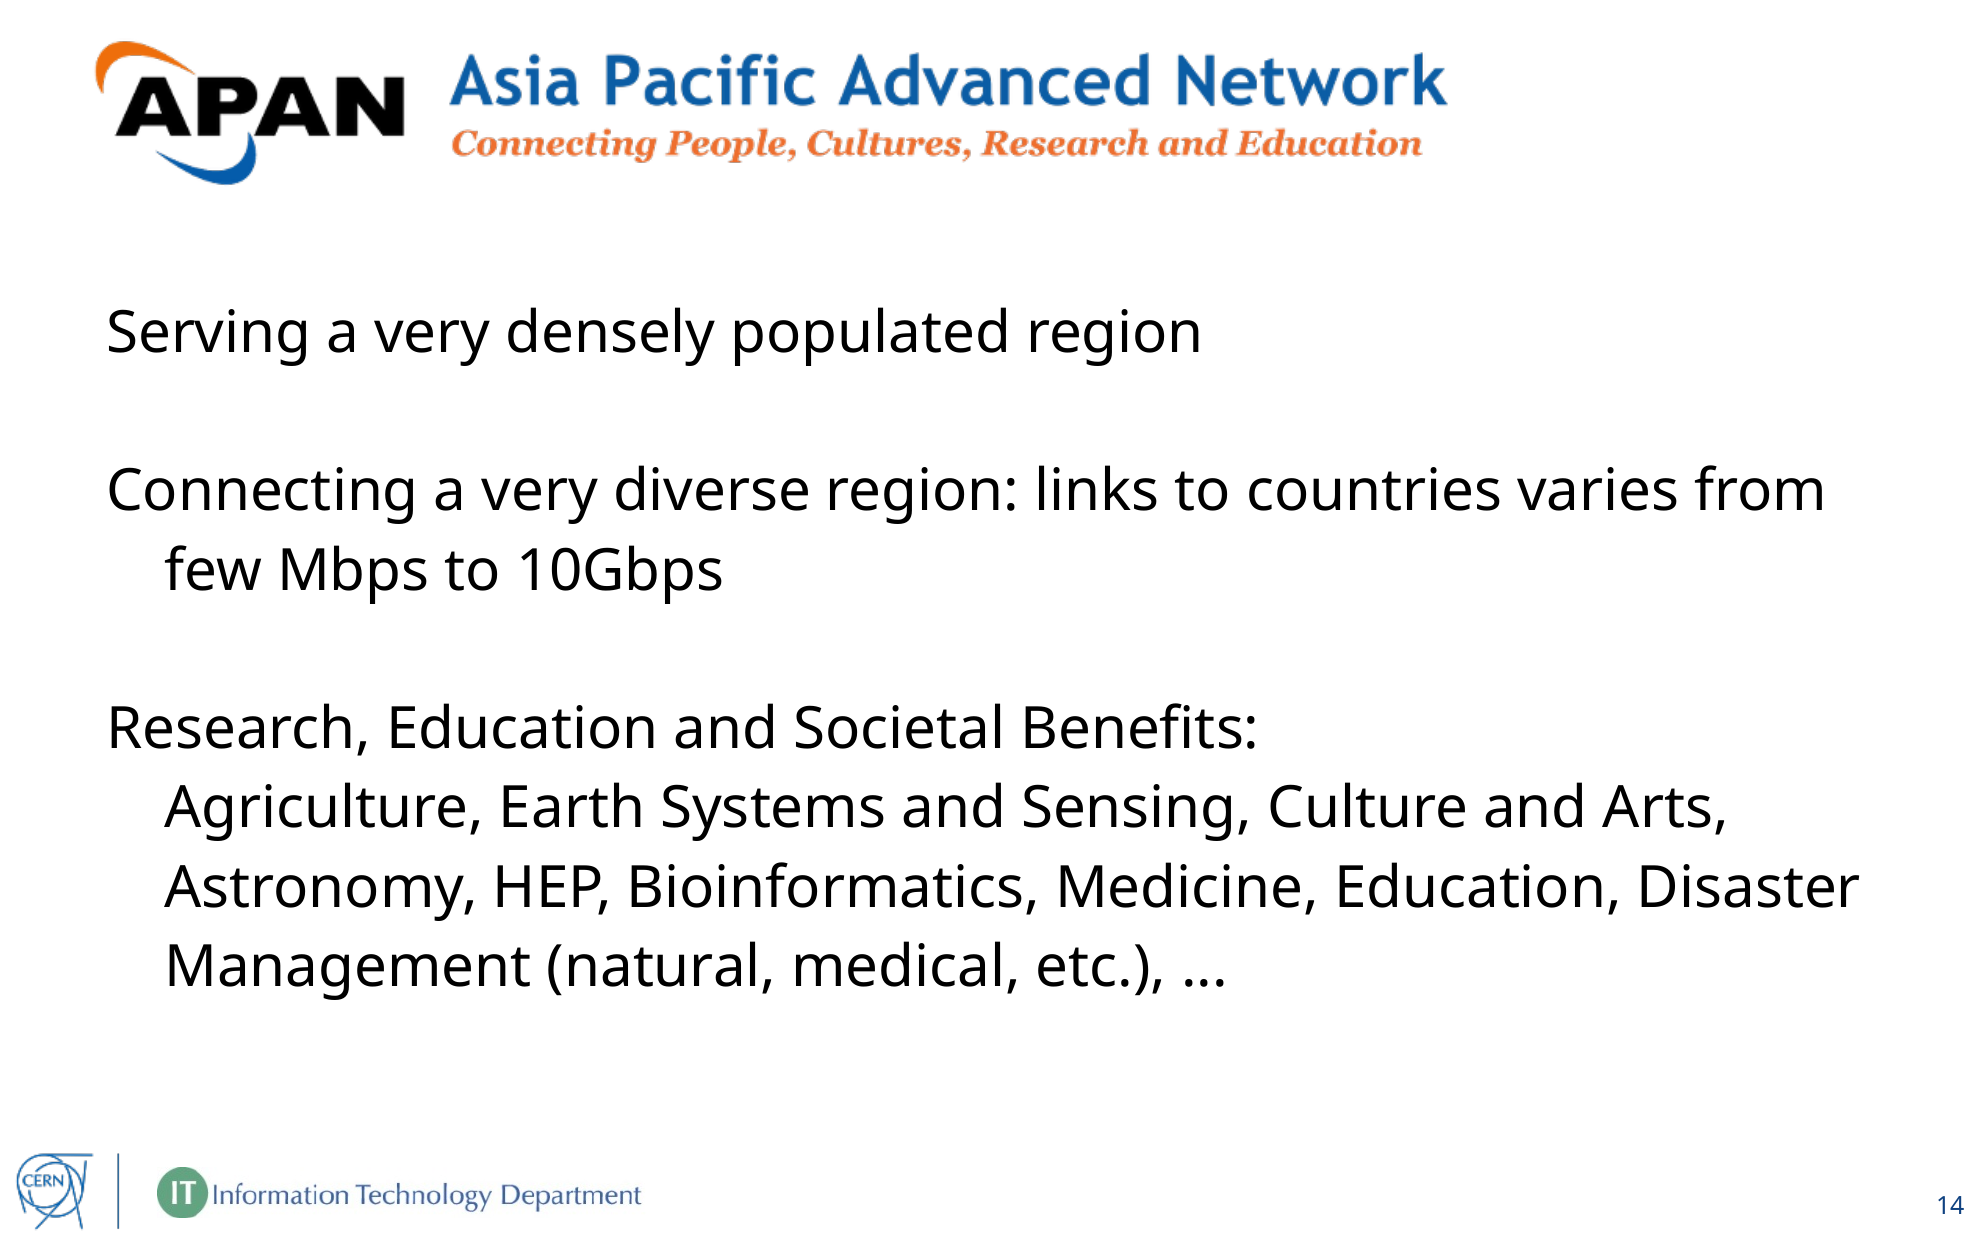

Serving a very densely populated region
Connecting a very diverse region: links to countries varies from few Mbps to 10Gbps
Research, Education and Societal Benefits:
Agriculture, Earth Systems and Sensing, Culture and Arts, Astronomy, HEP, Bioinformatics, Medicine, Education, Disaster Management (natural, medical, etc.), ...